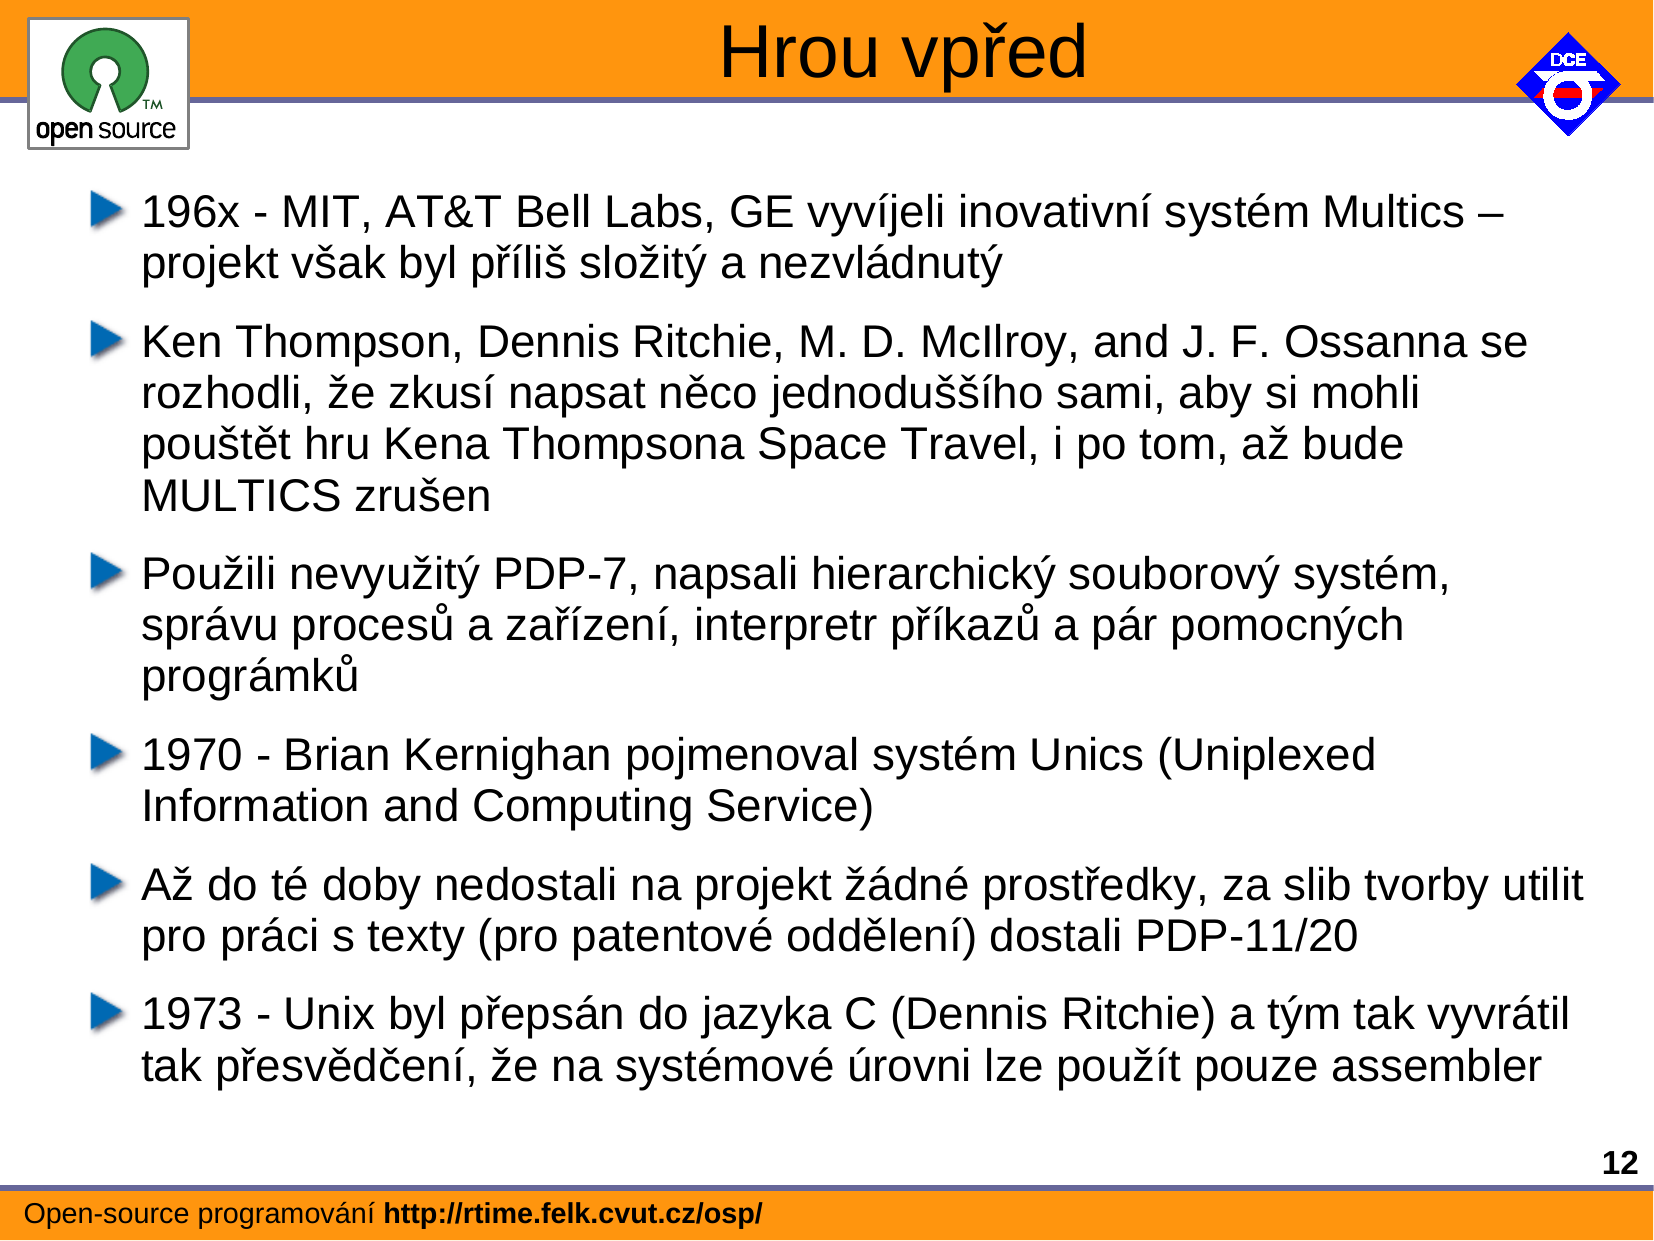

# Hrou vpřed
196x - MIT, AT&T Bell Labs, GE vyvíjeli inovativní systém Multics – projekt však byl příliš složitý a nezvládnutý
Ken Thompson, Dennis Ritchie, M. D. McIlroy, and J. F. Ossanna se rozhodli, že zkusí napsat něco jednoduššího sami, aby si mohli pouštět hru Kena Thompsona Space Travel, i po tom, až bude MULTICS zrušen
Použili nevyužitý PDP-7, napsali hierarchický souborový systém, správu procesů a zařízení, interpretr příkazů a pár pomocných prográmků
1970 - Brian Kernighan pojmenoval systém Unics (Uniplexed Information and Computing Service)
Až do té doby nedostali na projekt žádné prostředky, za slib tvorby utilit pro práci s texty (pro patentové oddělení) dostali PDP-11/20
1973 - Unix byl přepsán do jazyka C (Dennis Ritchie) a tým tak vyvrátil tak přesvědčení, že na systémové úrovni lze použít pouze assembler